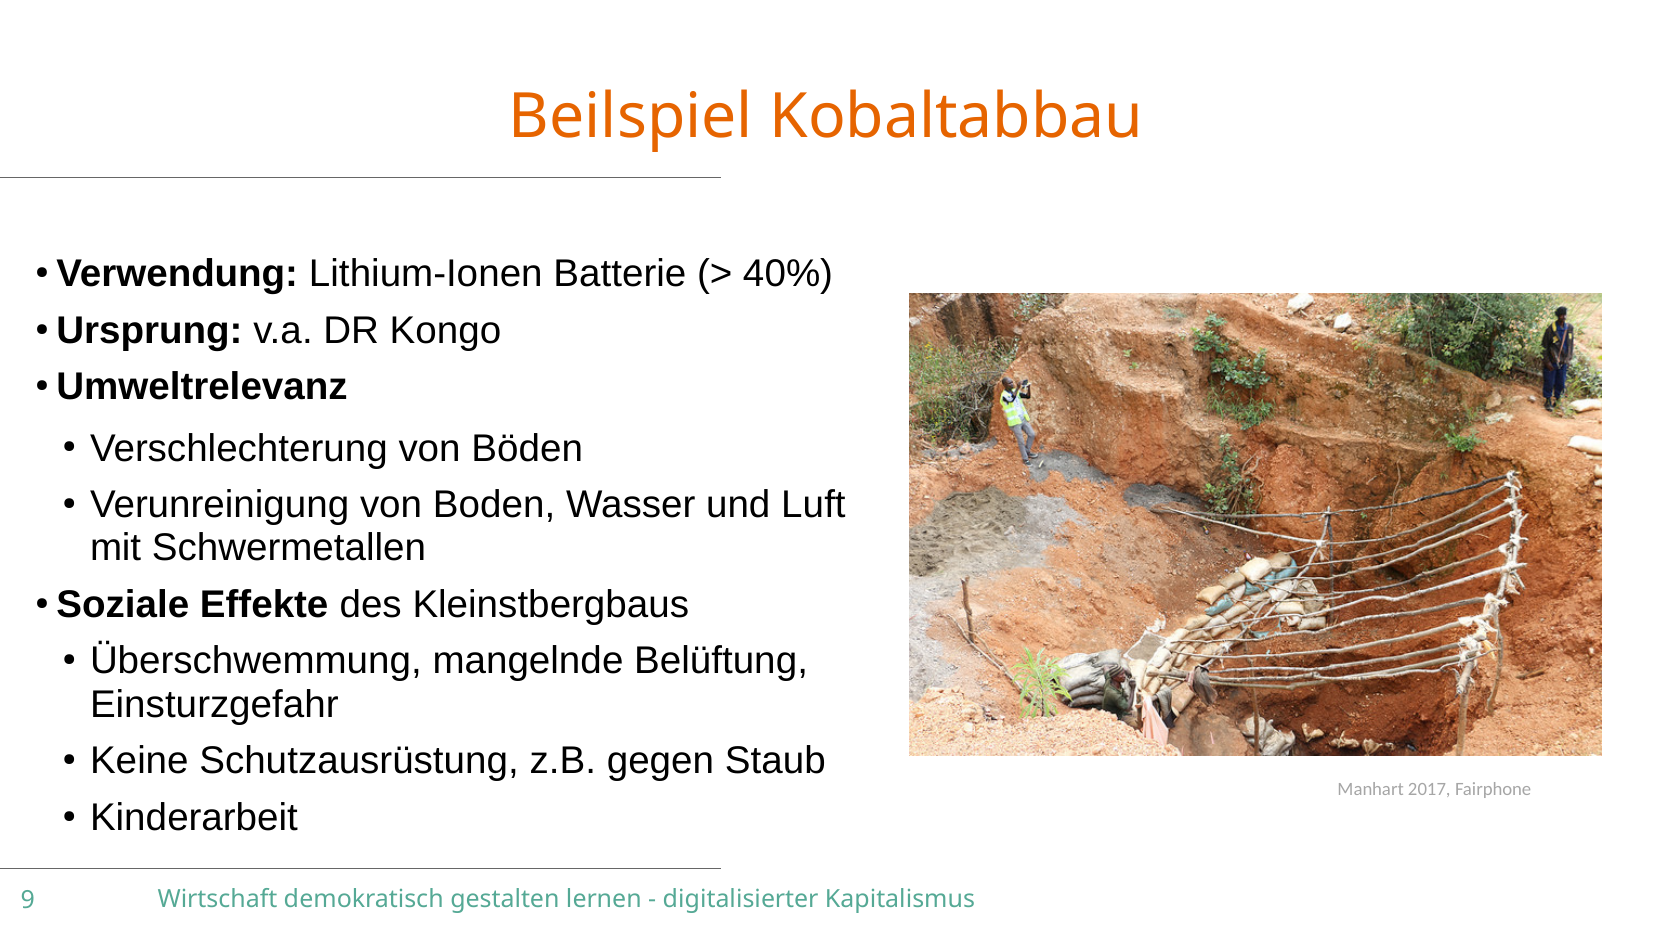

# Beilspiel Kobaltabbau
 Verwendung: Lithium-Ionen Batterie (> 40%)
 Ursprung: v.a. DR Kongo
 Umweltrelevanz
Verschlechterung von Böden
Verunreinigung von Boden, Wasser und Luft mit Schwermetallen
 Soziale Effekte des Kleinstbergbaus
Überschwemmung, mangelnde Belüftung, Einsturzgefahr
Keine Schutzausrüstung, z.B. gegen Staub
Kinderarbeit
Manhart 2017, Fairphone